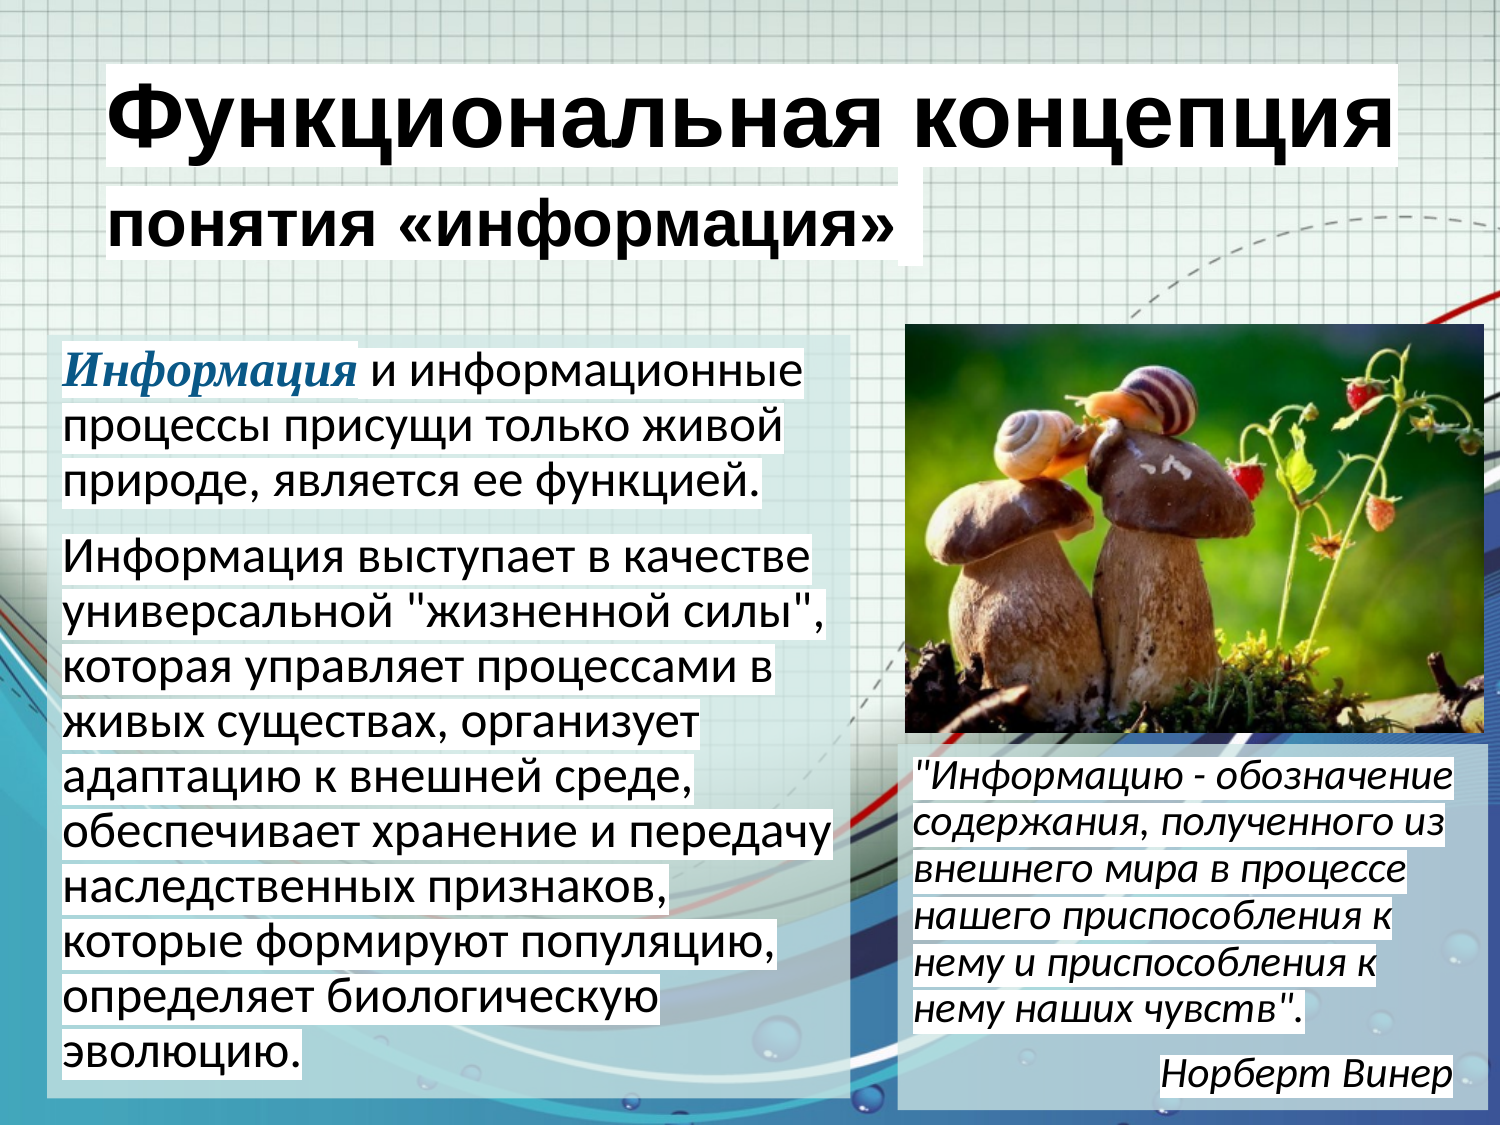

# Функциональная концепция понятия «информация»
Информация и информационные процессы присущи только живой природе, является ее функцией.
Информация выступает в качестве универсальной "жизненной силы", которая управляет процессами в живых существах, организует адаптацию к внешней среде, обеспечивает хранение и передачу наследственных признаков, которые формируют популяцию, определяет биологическую эволюцию.
"Информацию - обозначение содержания, полученного из внешнего мира в процессе нашего приспособления к нему и приспособления к нему наших чувств".
Норберт Винер